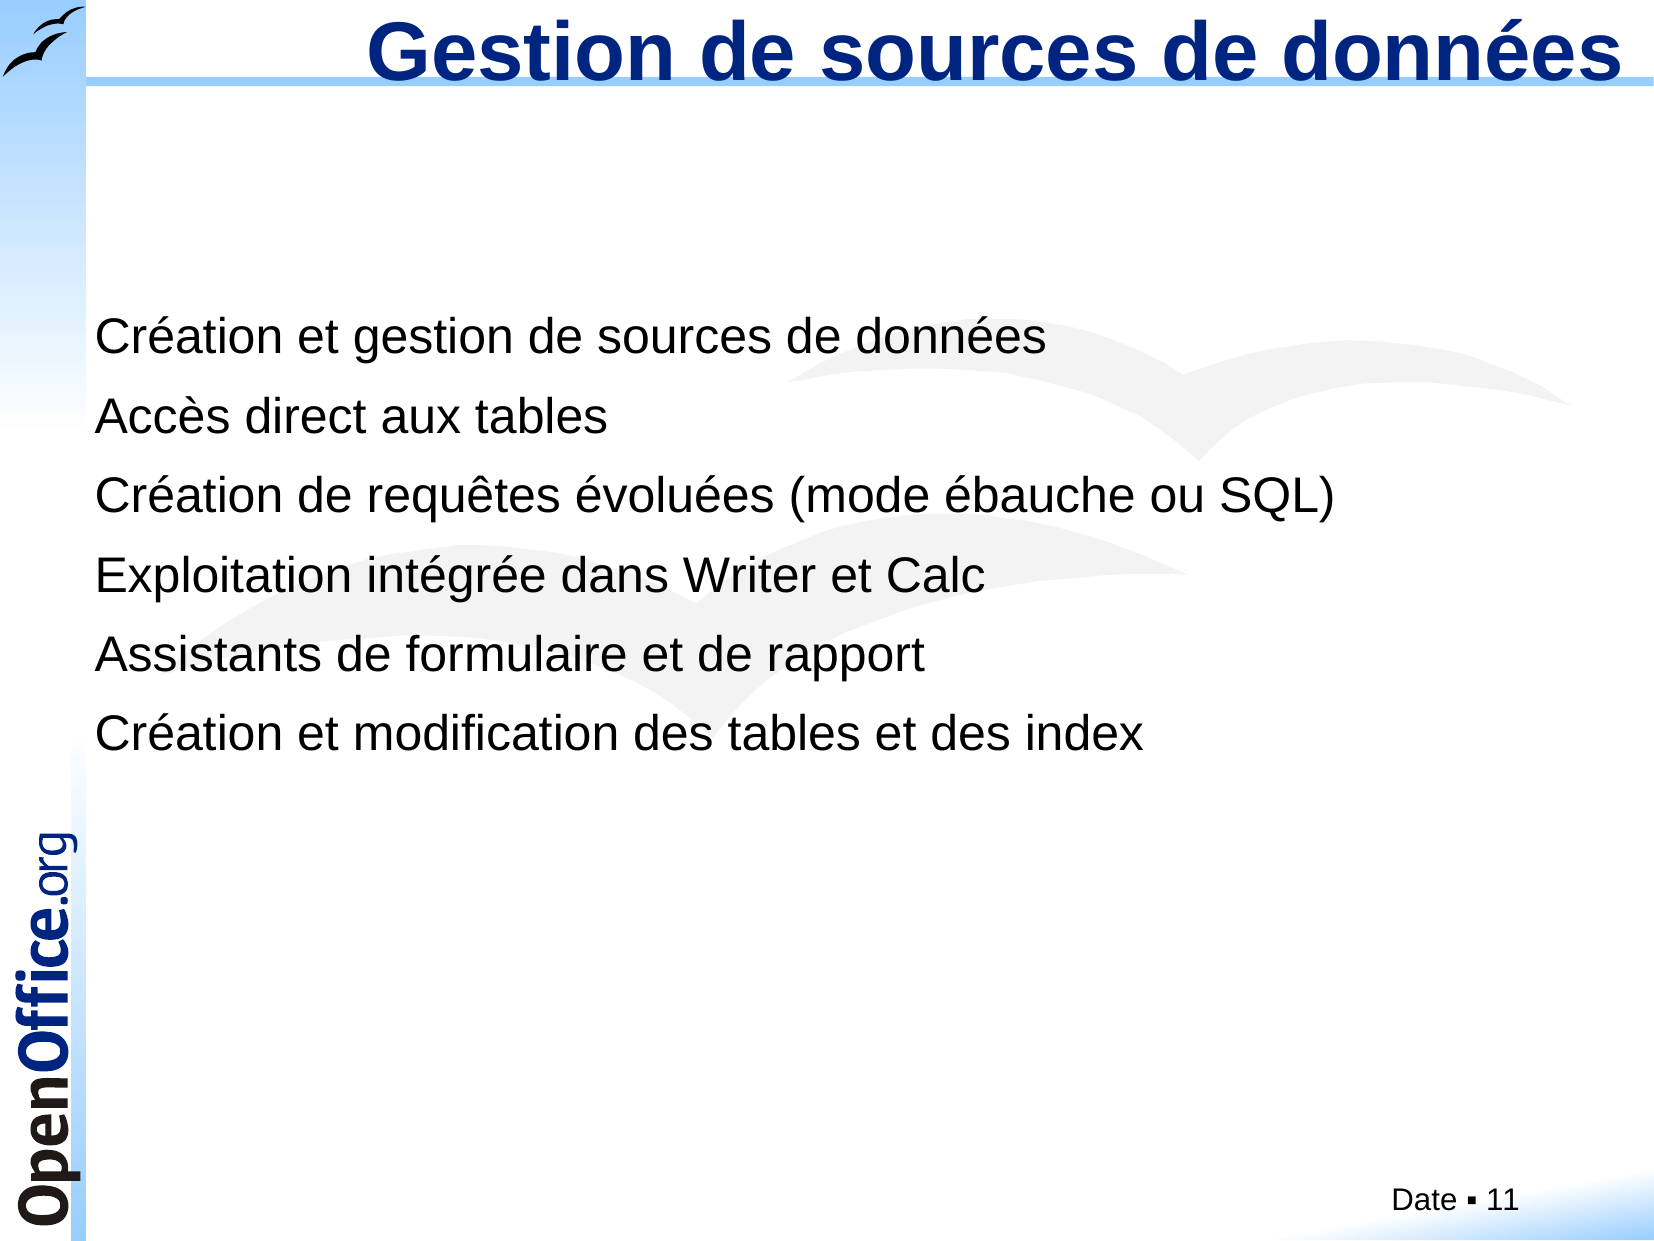

# Gestion de sources de données
Création et gestion de sources de données
Accès direct aux tables
Création de requêtes évoluées (mode ébauche ou SQL)
Exploitation intégrée dans Writer et Calc
Assistants de formulaire et de rapport
Création et modification des tables et des index